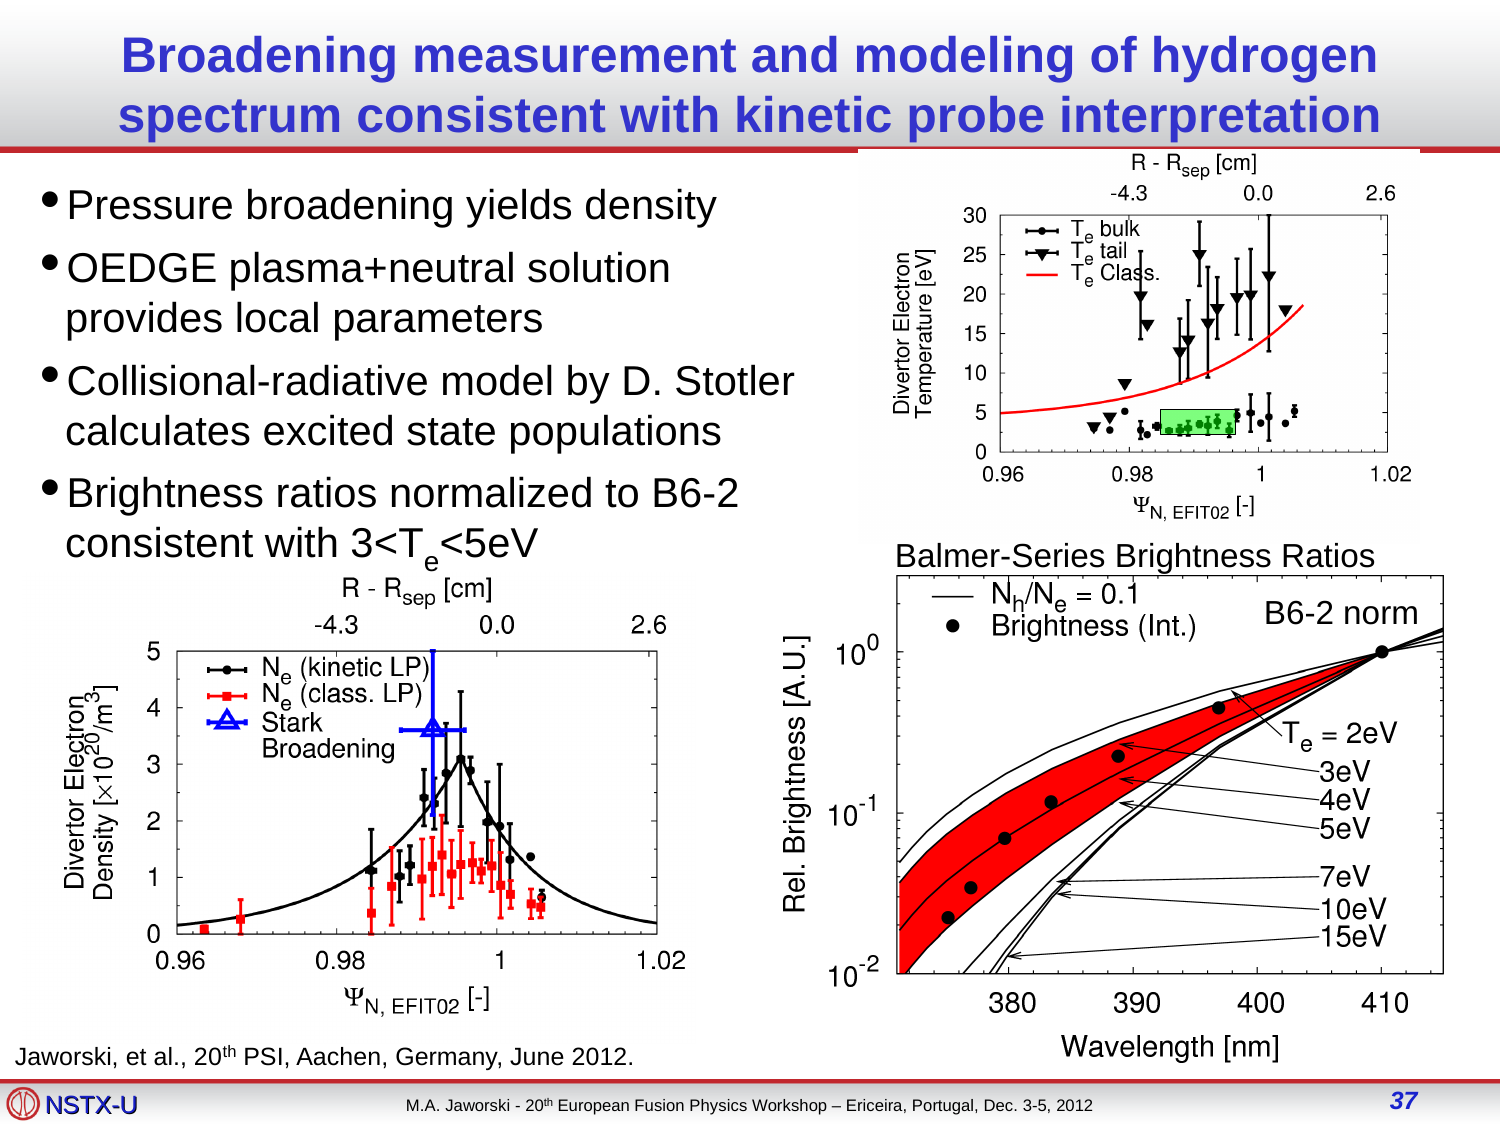

# Broadening measurement and modeling of hydrogen spectrum consistent with kinetic probe interpretation
Pressure broadening yields density
OEDGE plasma+neutral solution provides local parameters
Collisional-radiative model by D. Stotler calculates excited state populations
Brightness ratios normalized to B6-2 consistent with 3<Te<5eV
Balmer-Series Brightness Ratios
B6-2 norm
Jaworski, et al., 20th PSI, Aachen, Germany, June 2012.